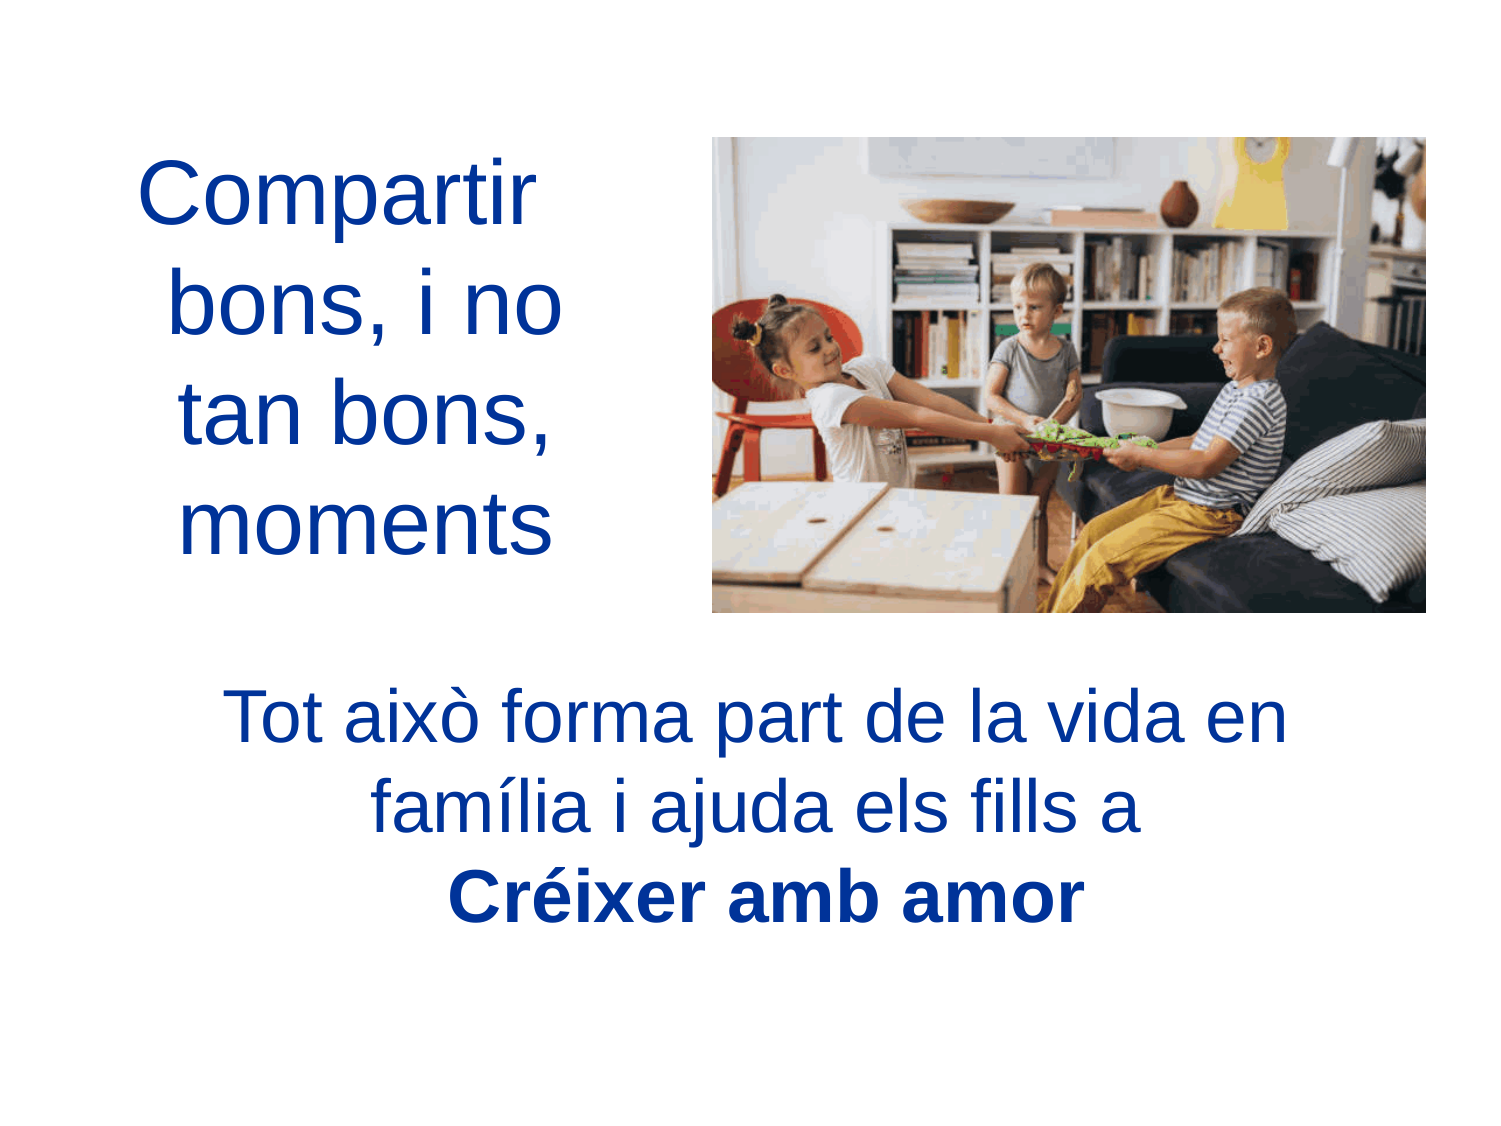

Compartir bons, i no tan bons, moments
# Tot això forma part de la vida en família i ajuda els fills a Créixer amb amor